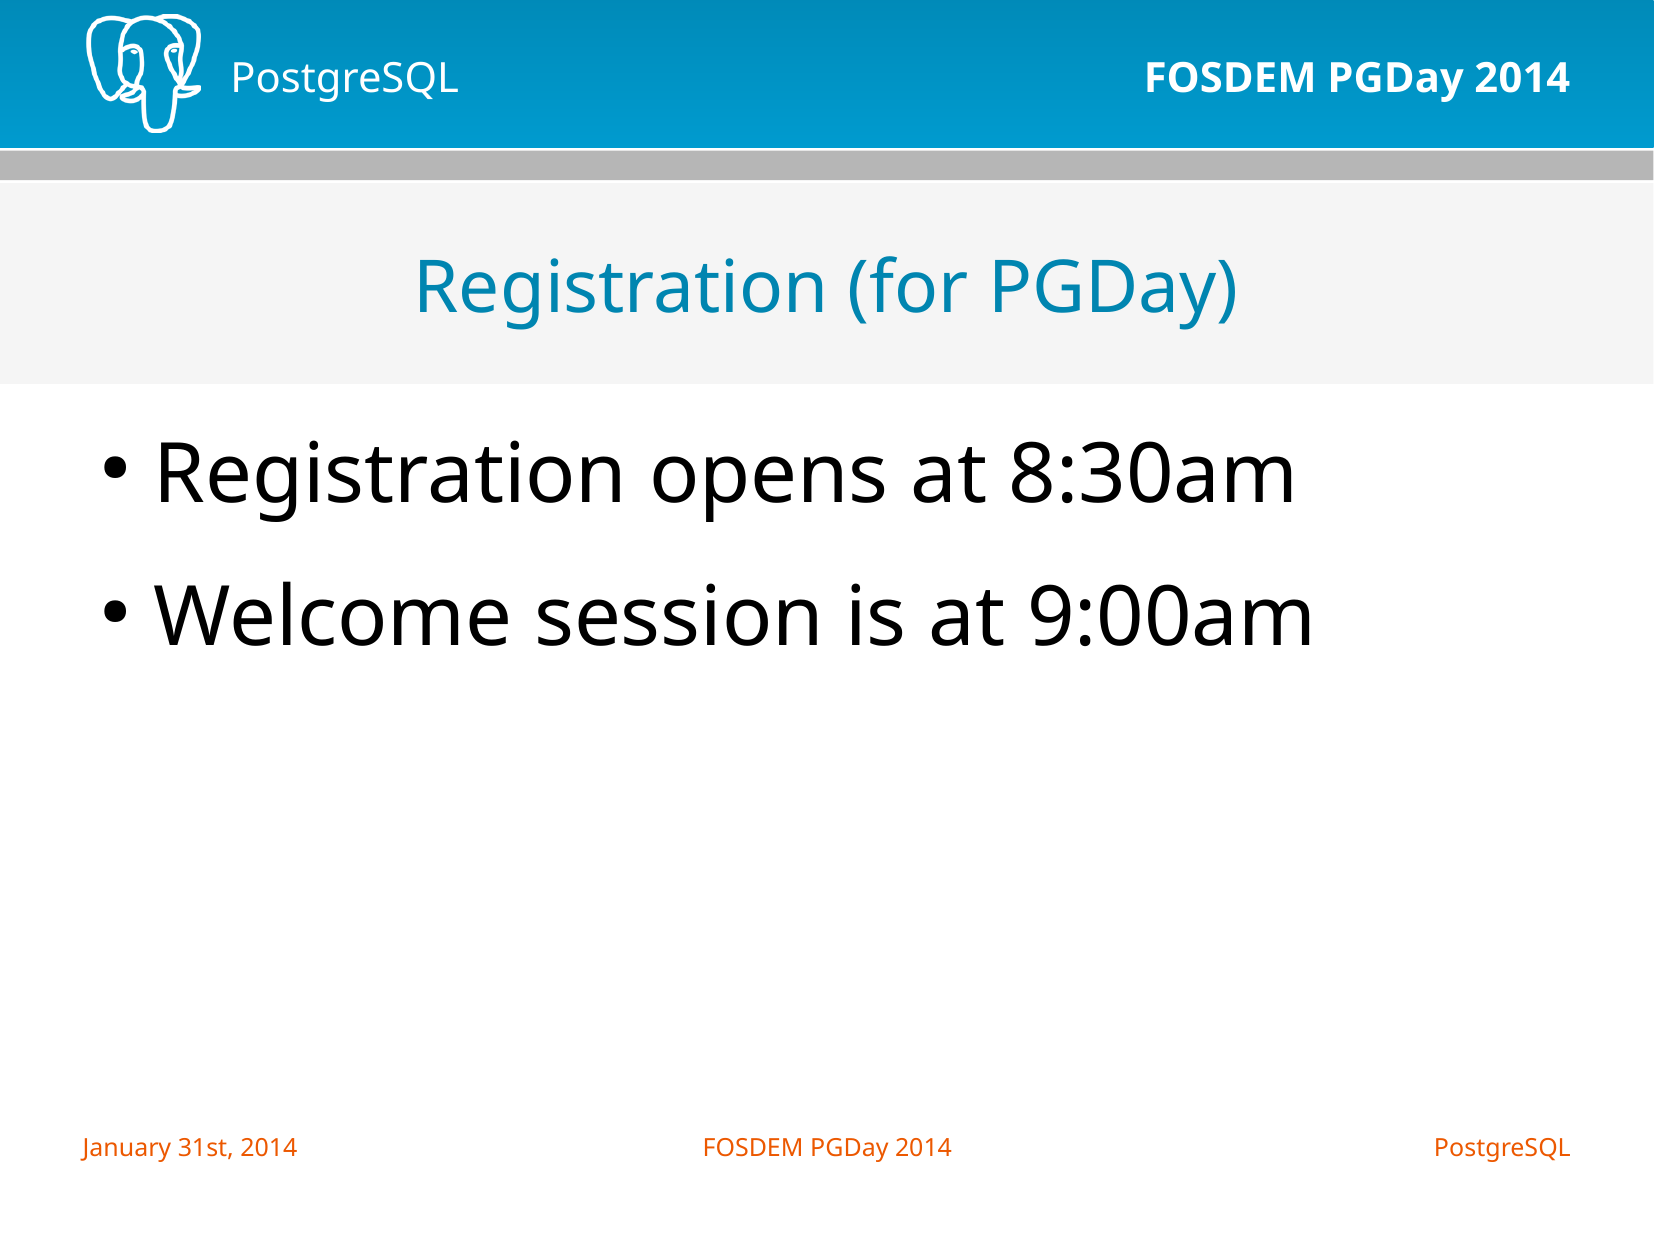

# Registration (for PGDay)
Registration opens at 8:30am
Welcome session is at 9:00am
6